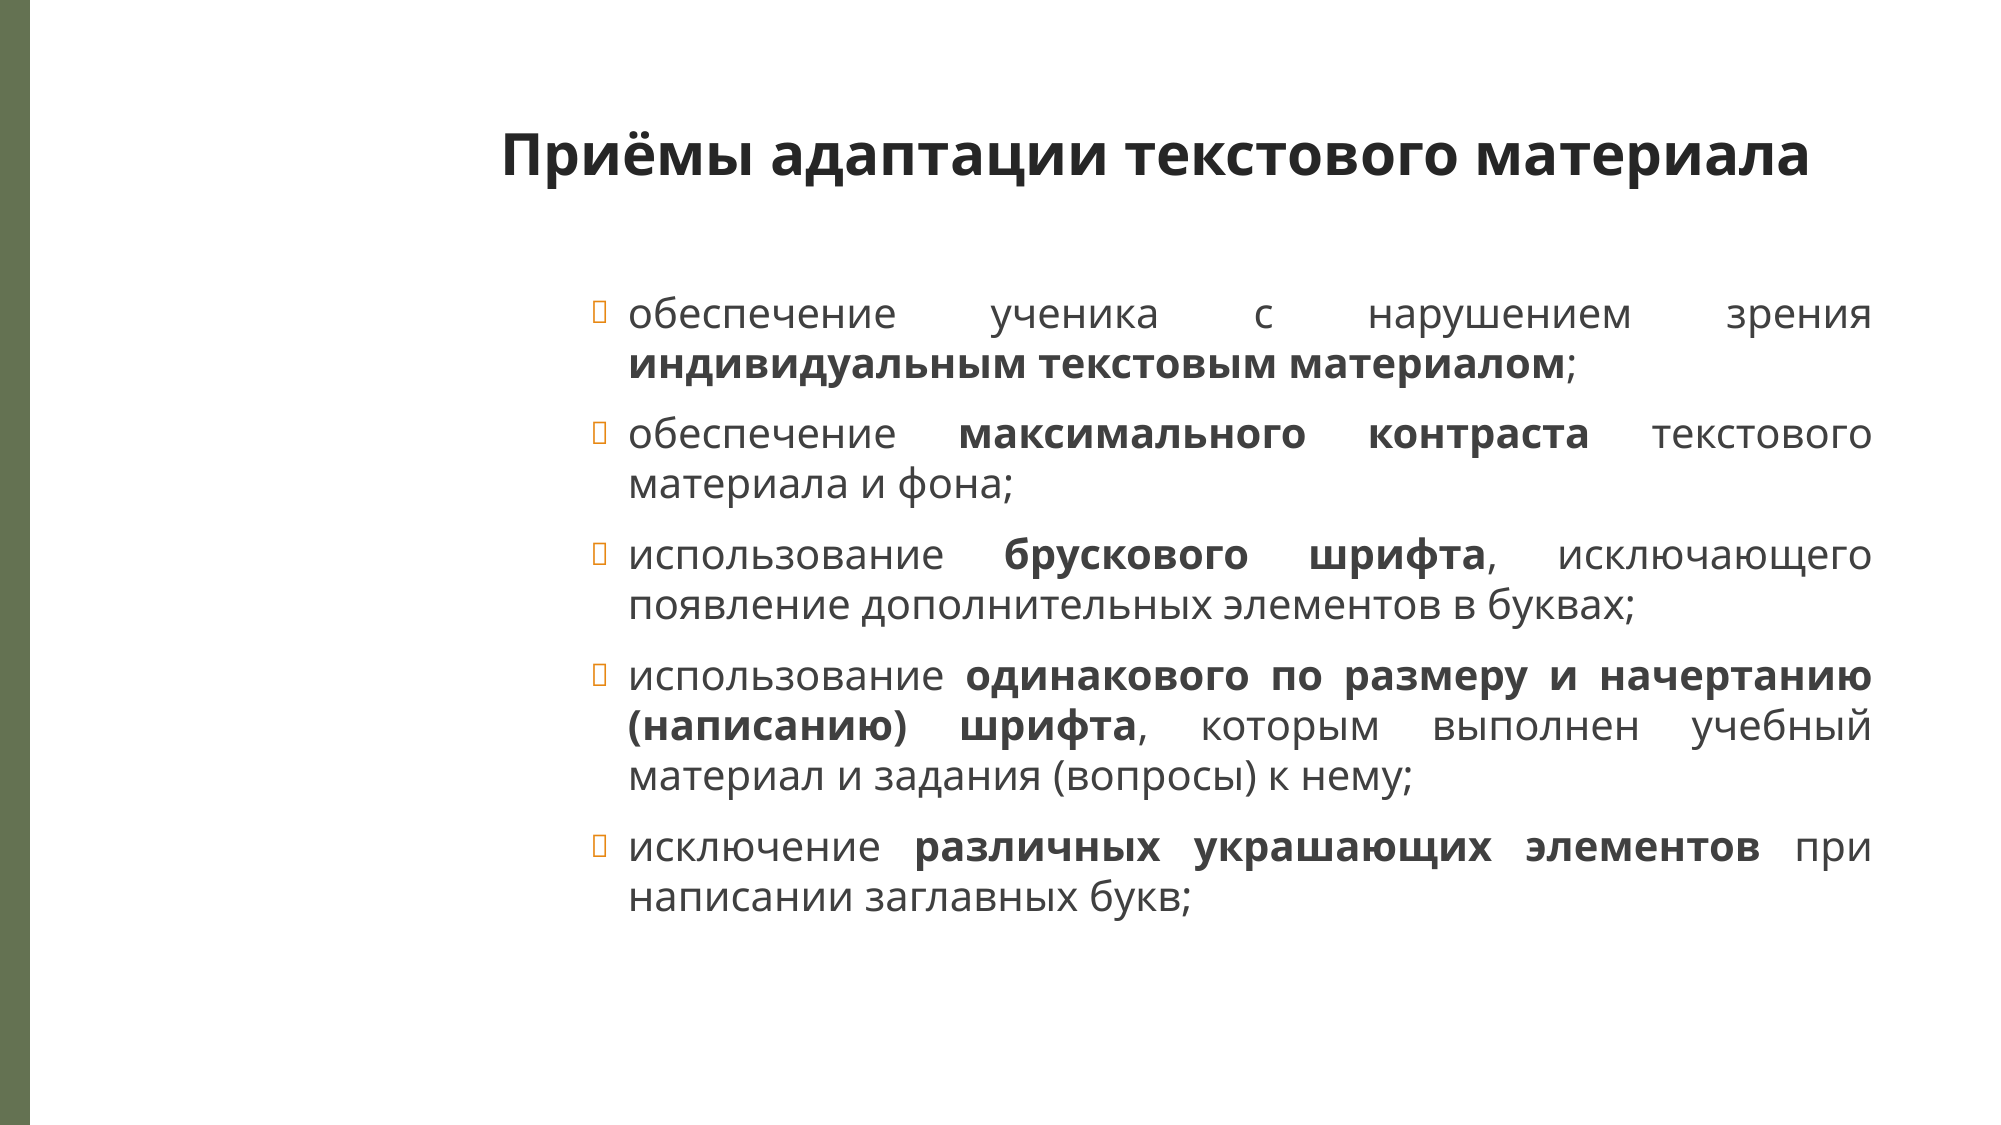

# Приёмы адаптации текстового материала
обеспечение ученика с нарушением зрения индивидуальным текстовым материалом;
обеспечение максимального контраста текстового материала и фона;
использование брускового шрифта, исключающего появление дополнительных элементов в буквах;
использование одинакового по размеру и начертанию (написанию) шрифта, которым выполнен учебный материал и задания (вопросы) к нему;
исключение различных украшающих элементов при написании заглавных букв;